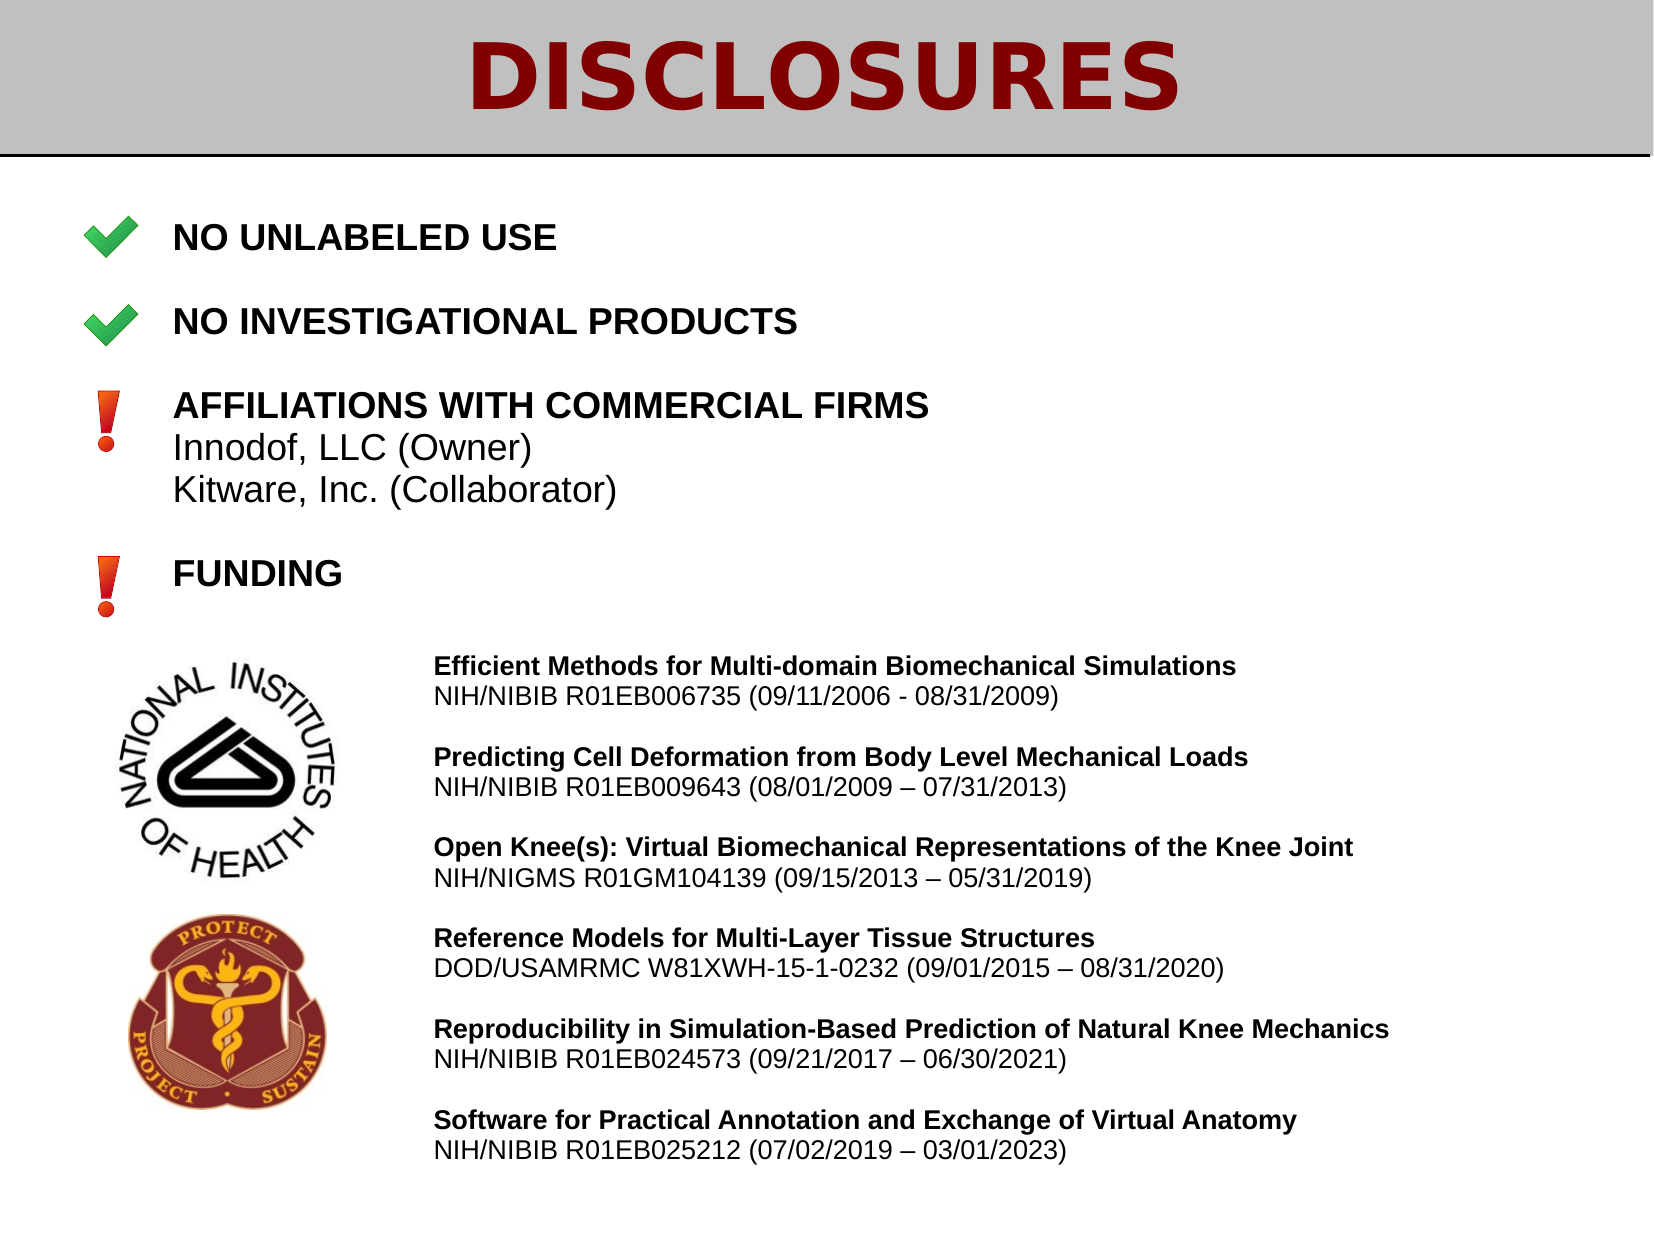

DISCLOSURES
NO UNLABELED USE
NO INVESTIGATIONAL PRODUCTS
AFFILIATIONS WITH COMMERCIAL FIRMS
Innodof, LLC (Owner)
Kitware, Inc. (Collaborator)
FUNDING
Efficient Methods for Multi-domain Biomechanical Simulations
NIH/NIBIB R01EB006735 (09/11/2006 - 08/31/2009)
Predicting Cell Deformation from Body Level Mechanical Loads
NIH/NIBIB R01EB009643 (08/01/2009 – 07/31/2013)
Open Knee(s): Virtual Biomechanical Representations of the Knee Joint
NIH/NIGMS R01GM104139 (09/15/2013 – 05/31/2019)
Reference Models for Multi-Layer Tissue Structures
DOD/USAMRMC W81XWH-15-1-0232 (09/01/2015 – 08/31/2020)
Reproducibility in Simulation-Based Prediction of Natural Knee Mechanics
NIH/NIBIB R01EB024573 (09/21/2017 – 06/30/2021)
Software for Practical Annotation and Exchange of Virtual Anatomy
NIH/NIBIB R01EB025212 (07/02/2019 – 03/01/2023)